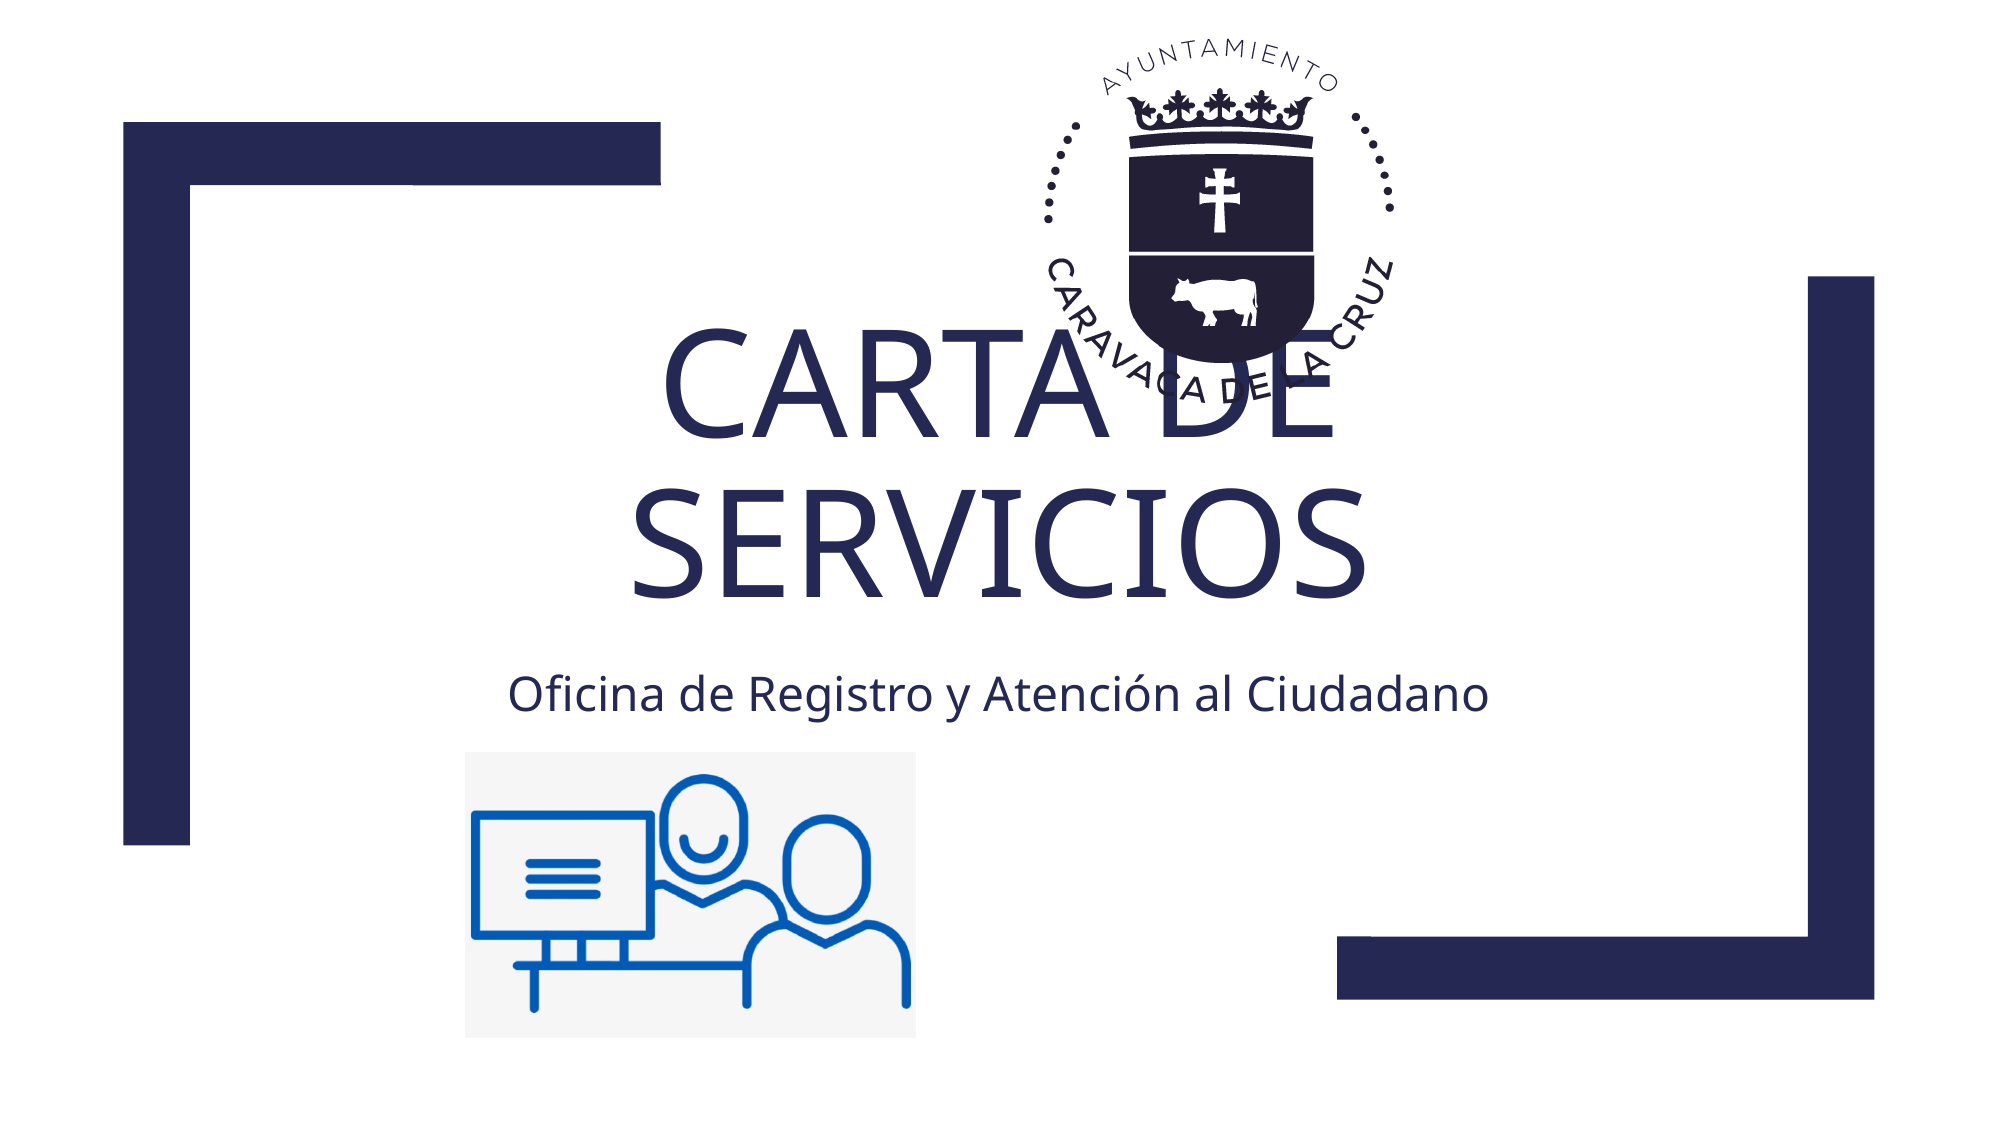

# Carta de Servicios
Oficina de Registro y Atención al Ciudadano